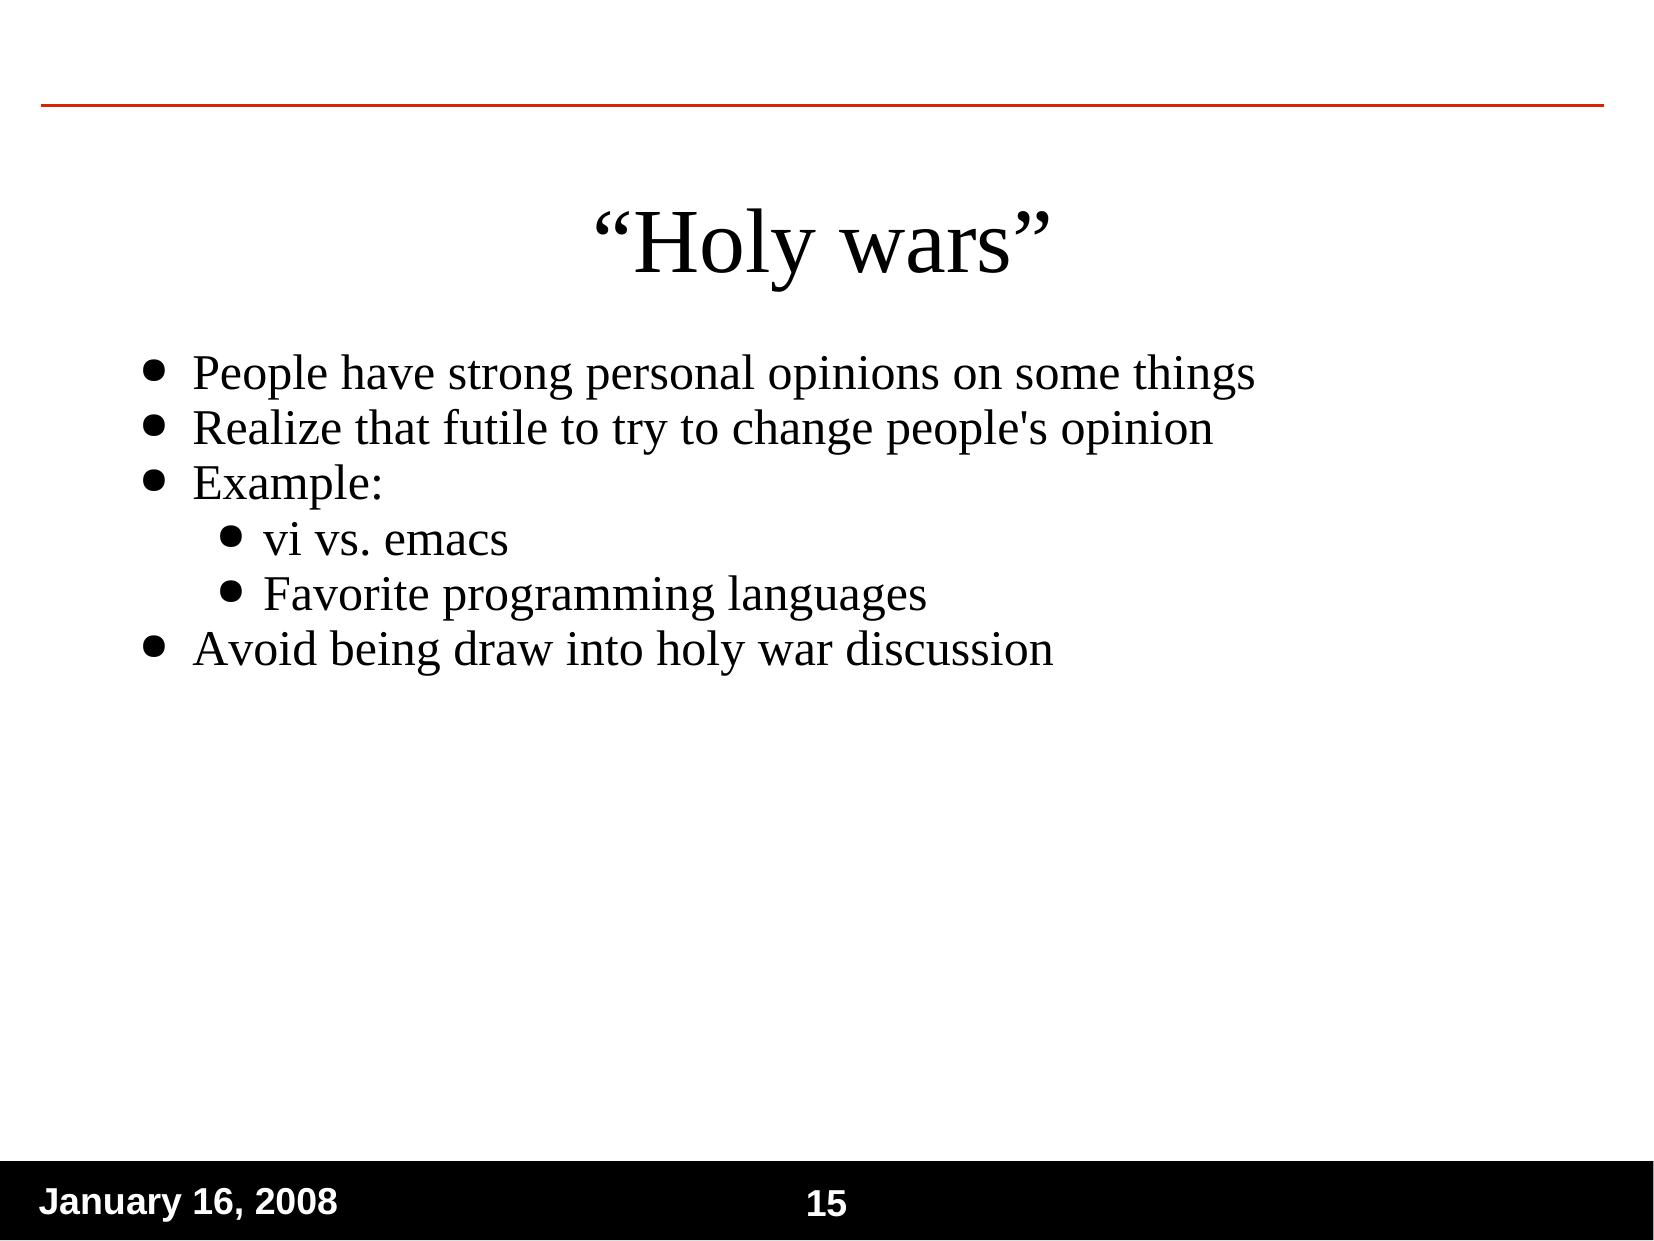

# “Holy wars”
People have strong personal opinions on some things
Realize that futile to try to change people's opinion
Example:
vi vs. emacs
Favorite programming languages
Avoid being draw into holy war discussion